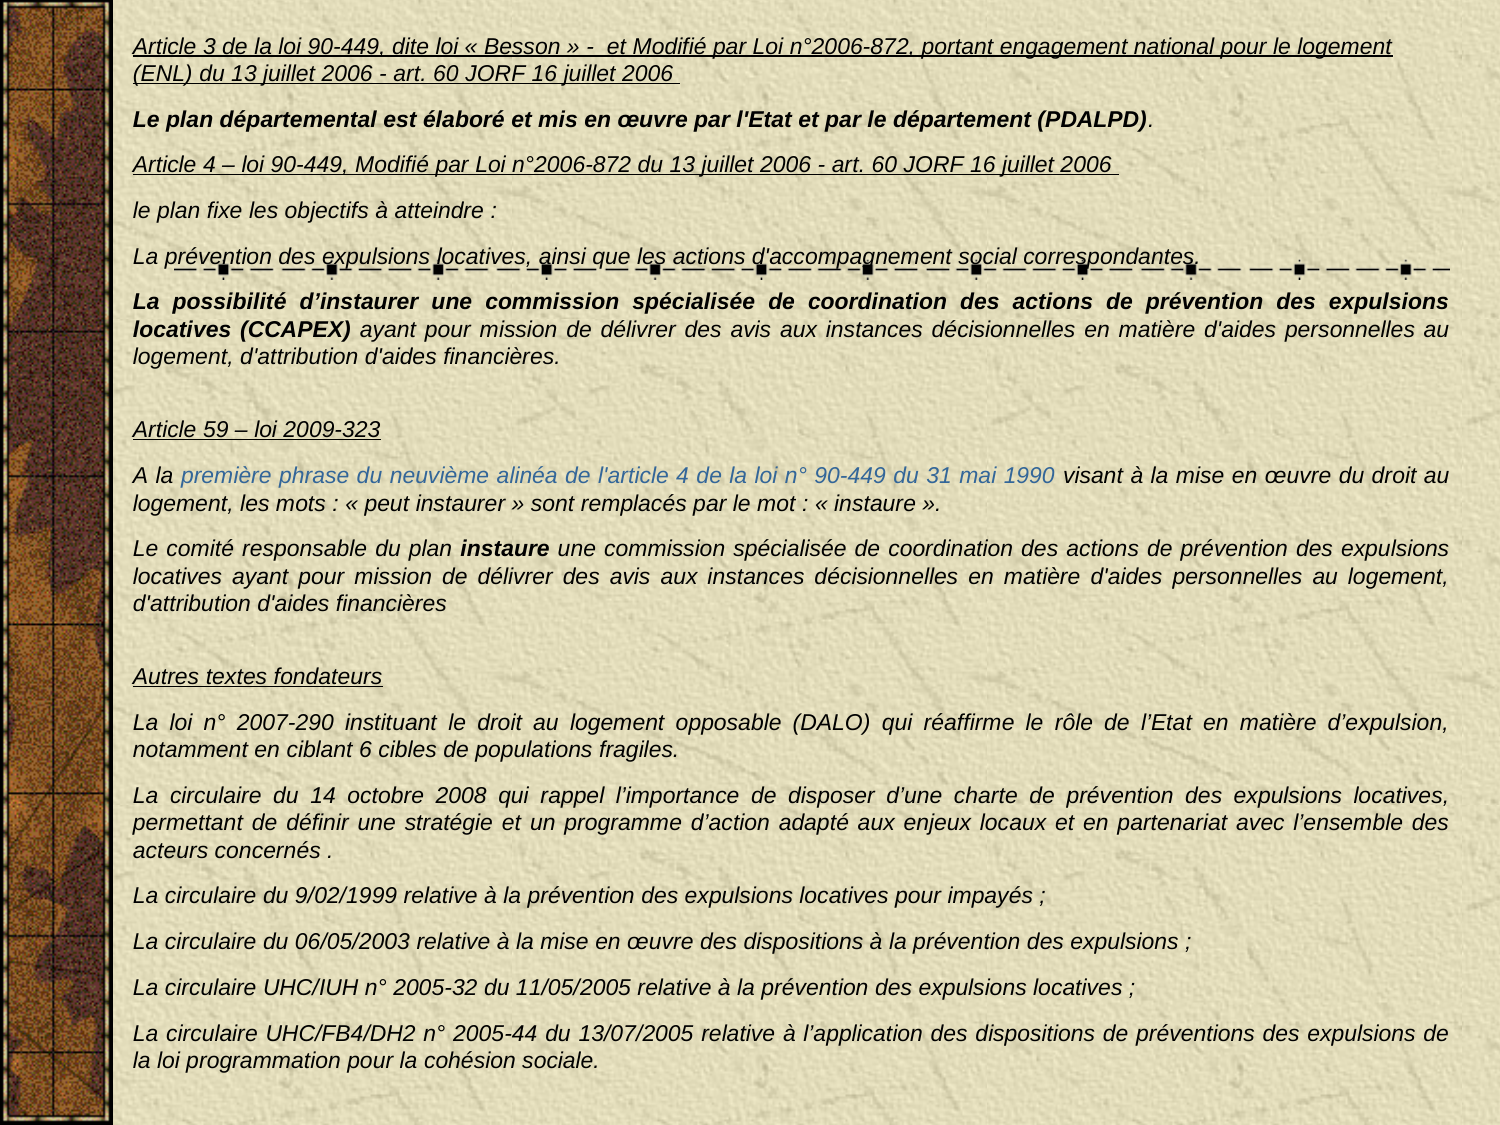

Article 3 de la loi 90-449, dite loi « Besson » - et Modifié par Loi n°2006-872, portant engagement national pour le logement (ENL) du 13 juillet 2006 - art. 60 JORF 16 juillet 2006
Le plan départemental est élaboré et mis en œuvre par l'Etat et par le département (PDALPD).
Article 4 – loi 90-449, Modifié par Loi n°2006-872 du 13 juillet 2006 - art. 60 JORF 16 juillet 2006
le plan fixe les objectifs à atteindre :
La prévention des expulsions locatives, ainsi que les actions d'accompagnement social correspondantes.
La possibilité d’instaurer une commission spécialisée de coordination des actions de prévention des expulsions locatives (CCAPEX) ayant pour mission de délivrer des avis aux instances décisionnelles en matière d'aides personnelles au logement, d'attribution d'aides financières.
Article 59 – loi 2009-323
A la première phrase du neuvième alinéa de l'article 4 de la loi n° 90-449 du 31 mai 1990 visant à la mise en œuvre du droit au logement, les mots : « peut instaurer » sont remplacés par le mot : « instaure ».
Le comité responsable du plan instaure une commission spécialisée de coordination des actions de prévention des expulsions locatives ayant pour mission de délivrer des avis aux instances décisionnelles en matière d'aides personnelles au logement, d'attribution d'aides financières
Autres textes fondateurs
La loi n° 2007-290 instituant le droit au logement opposable (DALO) qui réaffirme le rôle de l’Etat en matière d’expulsion, notamment en ciblant 6 cibles de populations fragiles.
La circulaire du 14 octobre 2008 qui rappel l’importance de disposer d’une charte de prévention des expulsions locatives, permettant de définir une stratégie et un programme d’action adapté aux enjeux locaux et en partenariat avec l’ensemble des acteurs concernés .
La circulaire du 9/02/1999 relative à la prévention des expulsions locatives pour impayés ;
La circulaire du 06/05/2003 relative à la mise en œuvre des dispositions à la prévention des expulsions ;
La circulaire UHC/IUH n° 2005-32 du 11/05/2005 relative à la prévention des expulsions locatives ;
La circulaire UHC/FB4/DH2 n° 2005-44 du 13/07/2005 relative à l’application des dispositions de préventions des expulsions de la loi programmation pour la cohésion sociale.